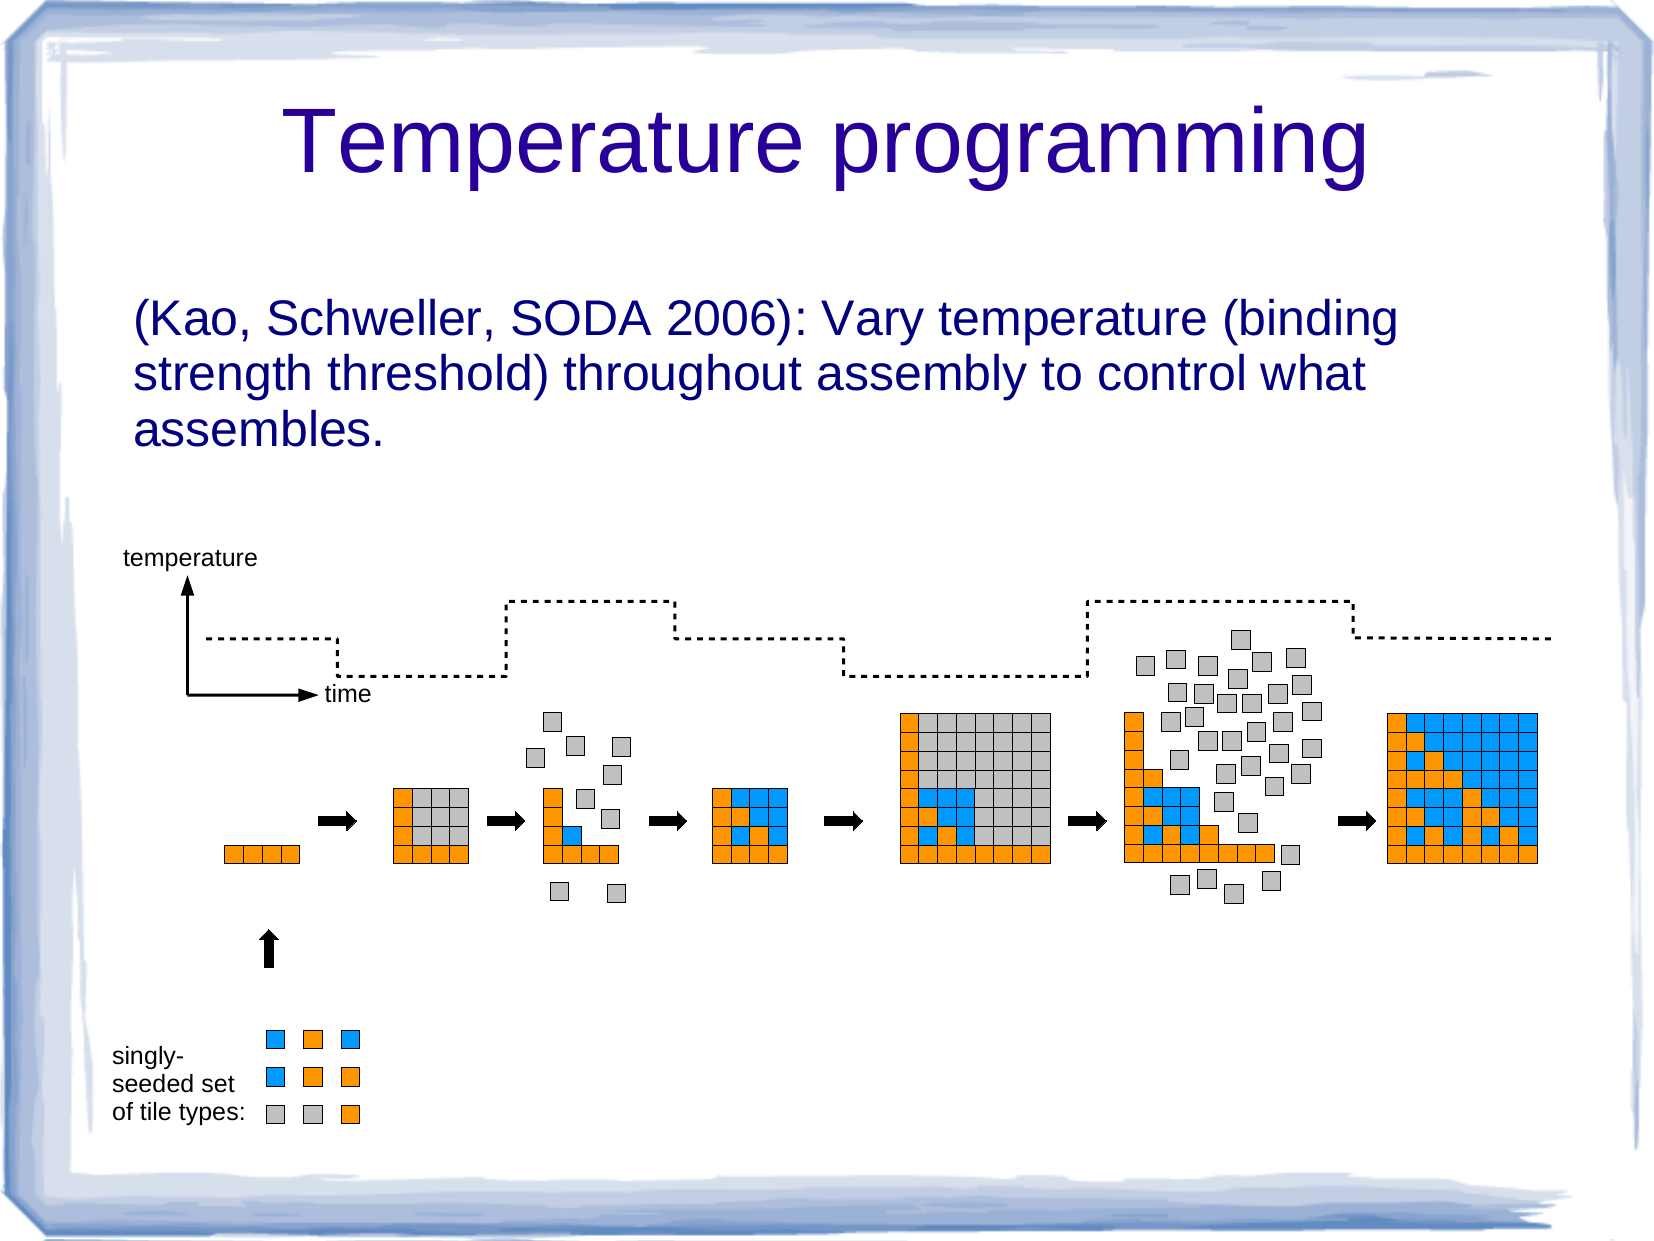

# Temperature programming
(Kao, Schweller, SODA 2006): Vary temperature (binding strength threshold) throughout assembly to control what assembles.
temperature
time
singly-seeded set of tile types: